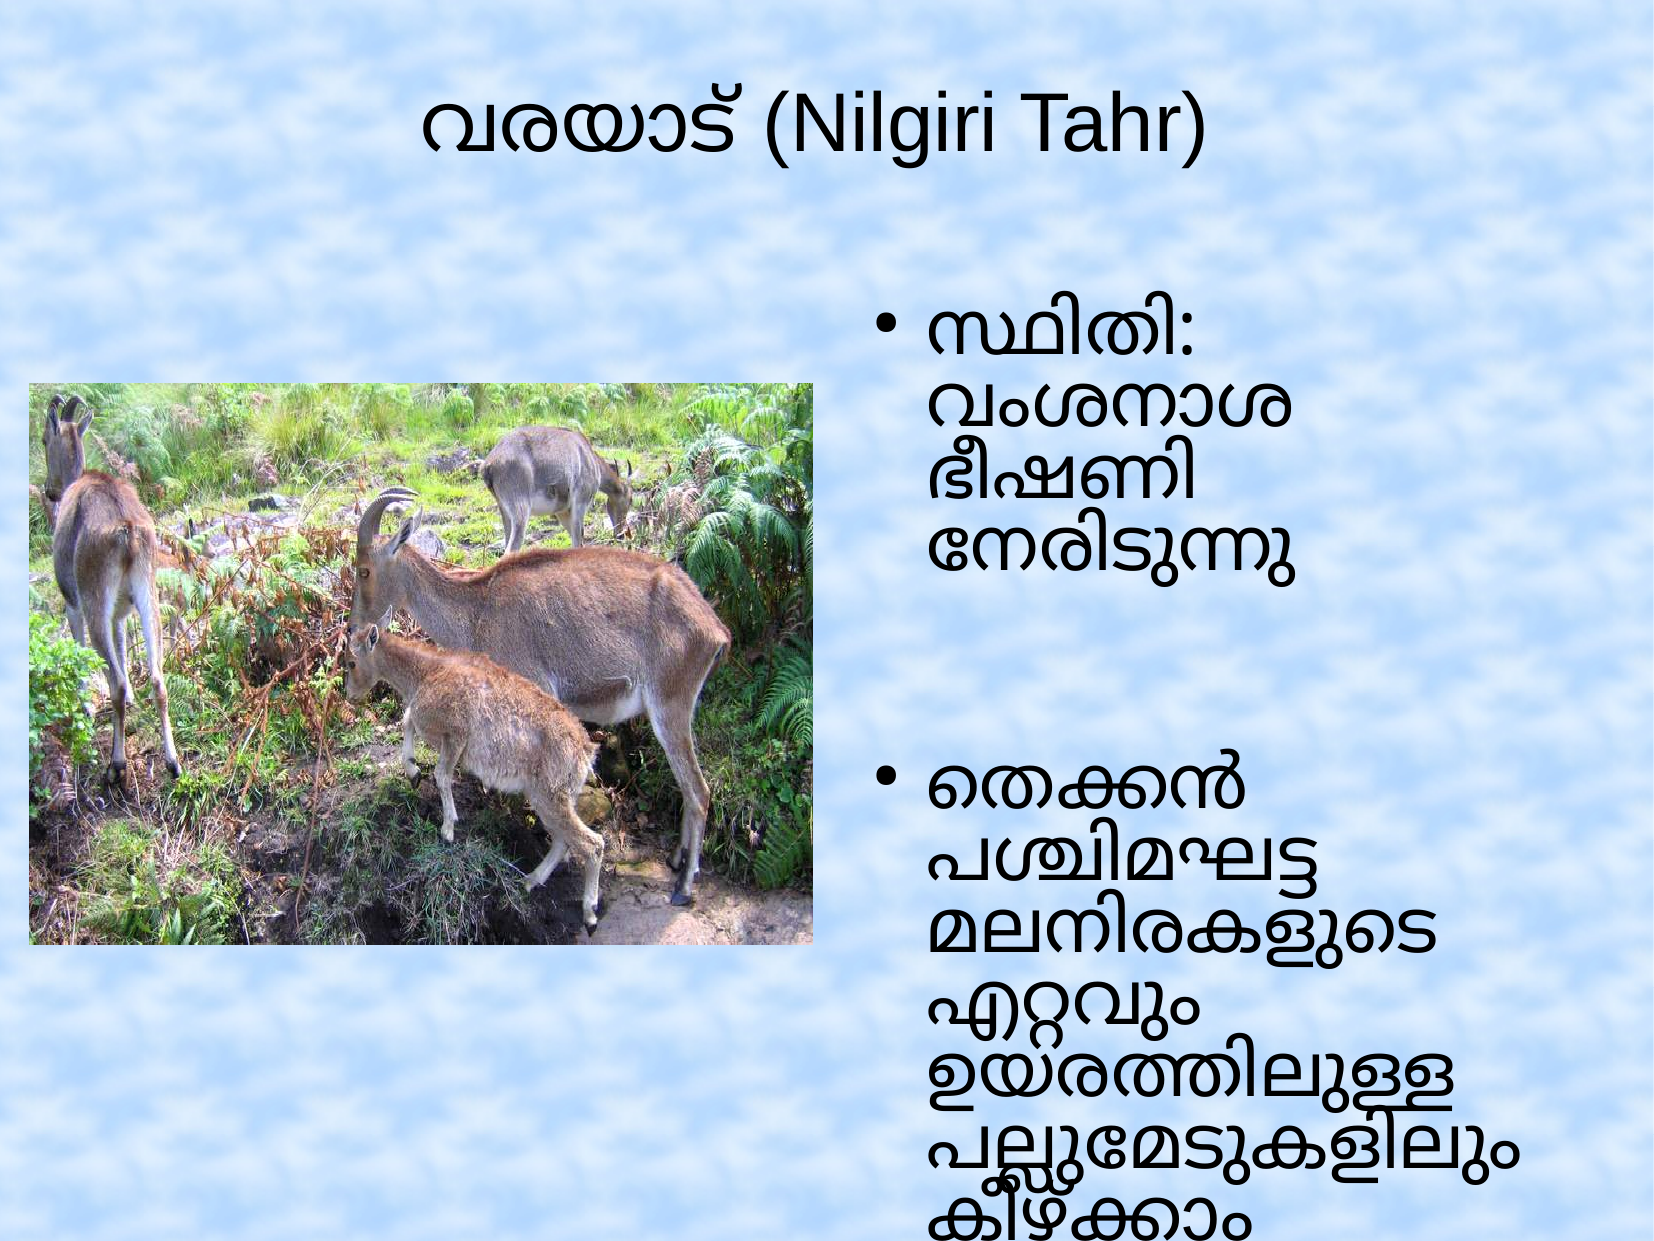

# വരയാട് (Nilgiri Tahr)
സ്ഥിതി: വംശനാശ ഭീഷണി നേരിടുന്നു
തെക്കന്‍ പശ്ചിമഘട്ട മലനിരകളുടെ എറ്റവും ഉയരത്തിലുള്ള പല്ലുമേടുകളിലും കീഴ്ക്കാം തൂക്കായ പാറക്കെട്ടുകളിലും മാത്രം കാണപ്പെടുന്നു